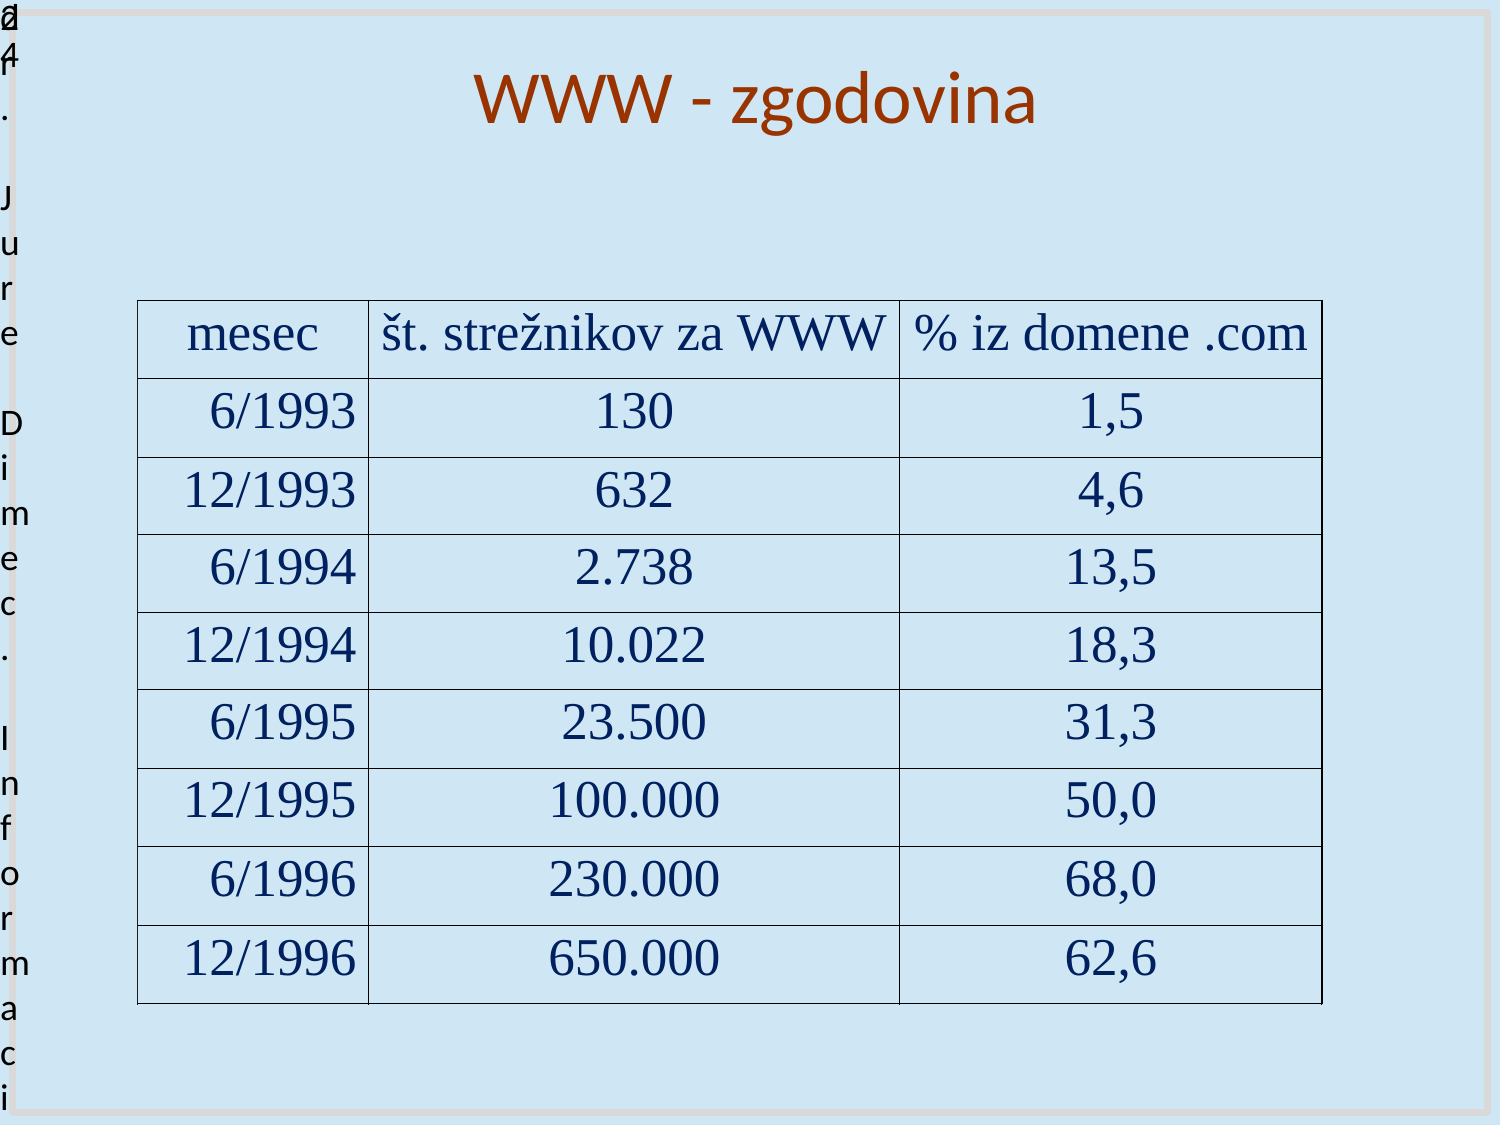

dr. Jure Dimec. Informacijski viri na Internetu (2011 / 12). Predspletne storitve 3.
# WWW - zgodovina